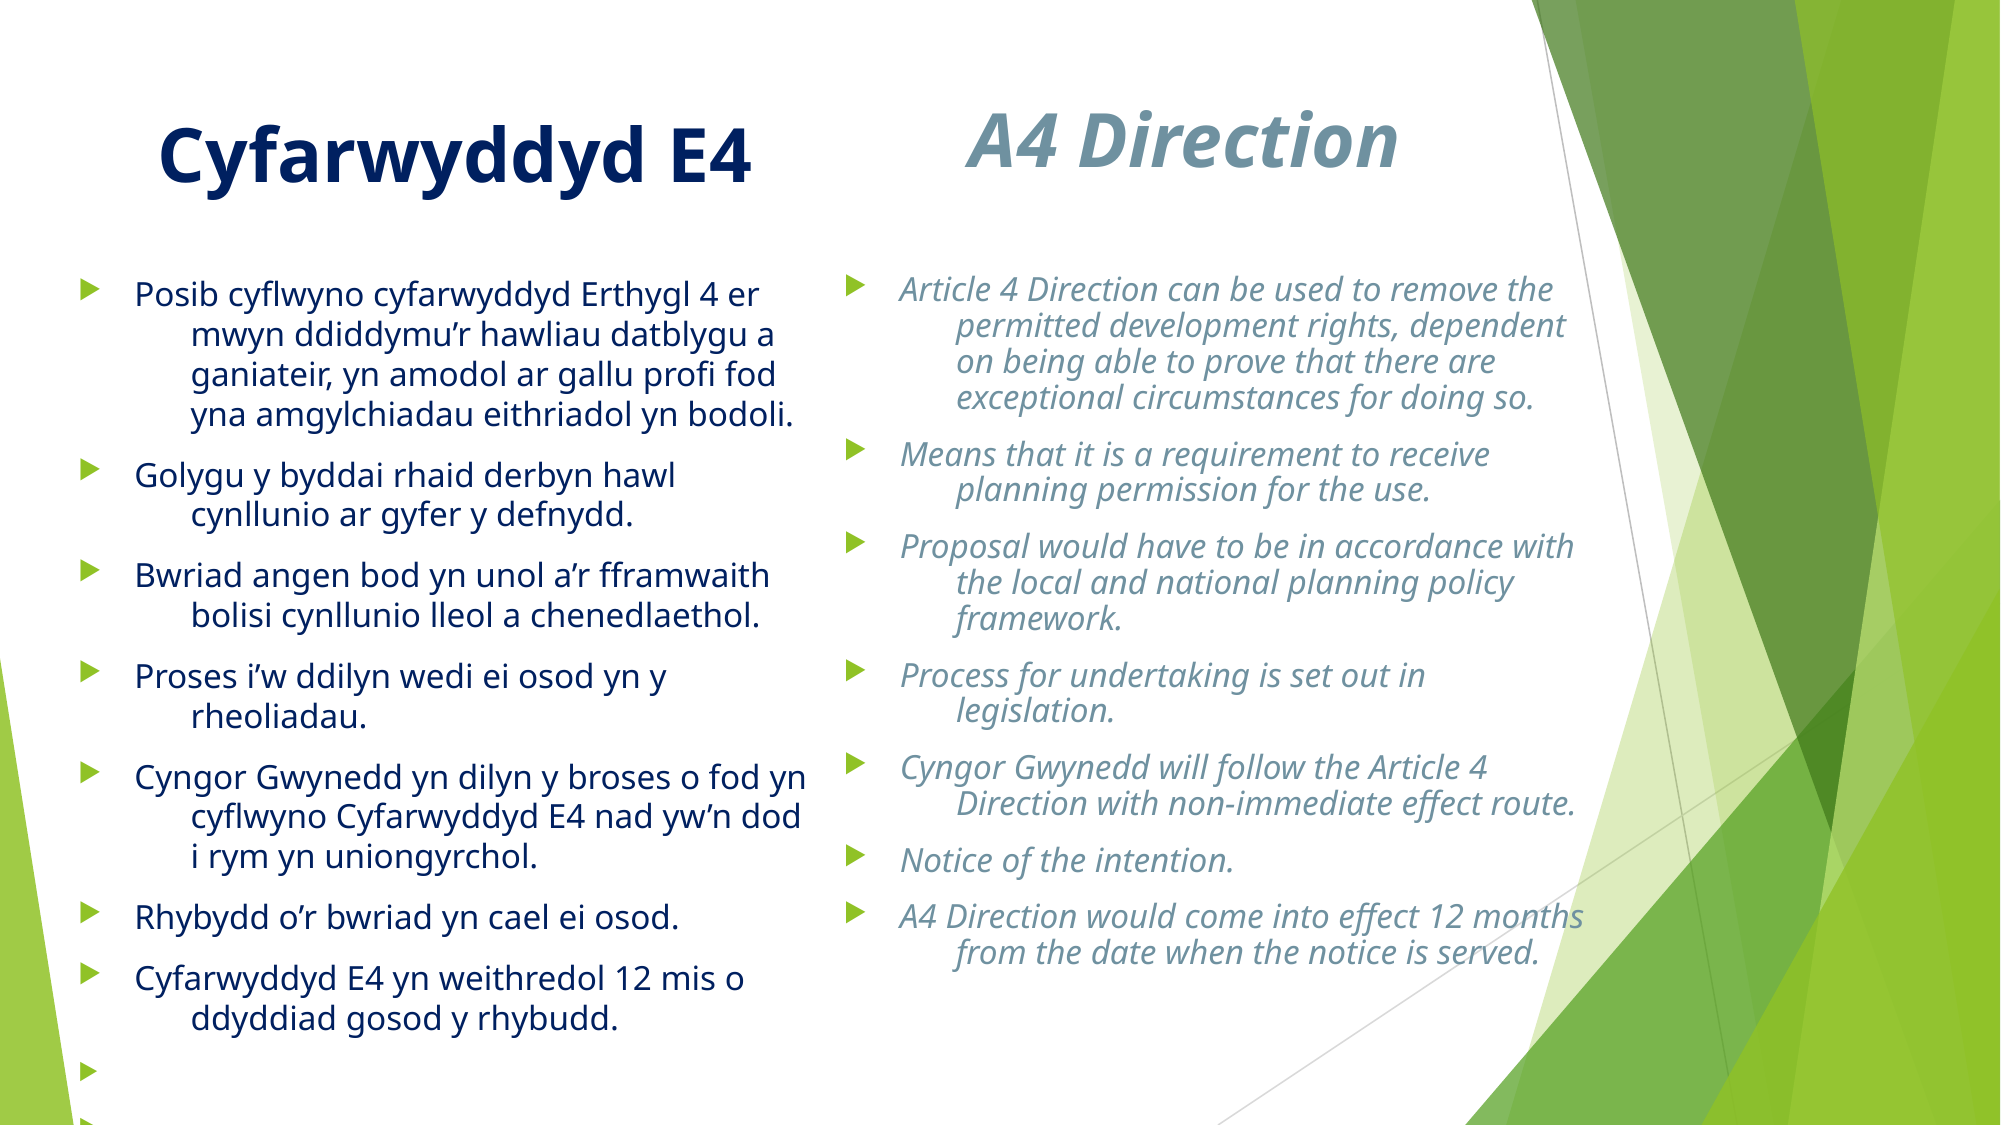

# A4 Direction
Cyfarwyddyd E4
Posib cyflwyno cyfarwyddyd Erthygl 4 er mwyn ddiddymu’r hawliau datblygu a ganiateir, yn amodol ar gallu profi fod yna amgylchiadau eithriadol yn bodoli.
Golygu y byddai rhaid derbyn hawl cynllunio ar gyfer y defnydd.
Bwriad angen bod yn unol a’r fframwaith bolisi cynllunio lleol a chenedlaethol.
Proses i’w ddilyn wedi ei osod yn y rheoliadau.
Cyngor Gwynedd yn dilyn y broses o fod yn cyflwyno Cyfarwyddyd E4 nad yw’n dod i rym yn uniongyrchol.
Rhybydd o’r bwriad yn cael ei osod.
Cyfarwyddyd E4 yn weithredol 12 mis o ddyddiad gosod y rhybudd.
Article 4 Direction can be used to remove the permitted development rights, dependent on being able to prove that there are exceptional circumstances for doing so.
Means that it is a requirement to receive planning permission for the use.
Proposal would have to be in accordance with the local and national planning policy framework.
Process for undertaking is set out in legislation.
Cyngor Gwynedd will follow the Article 4 Direction with non-immediate effect route.
Notice of the intention.
A4 Direction would come into effect 12 months from the date when the notice is served.